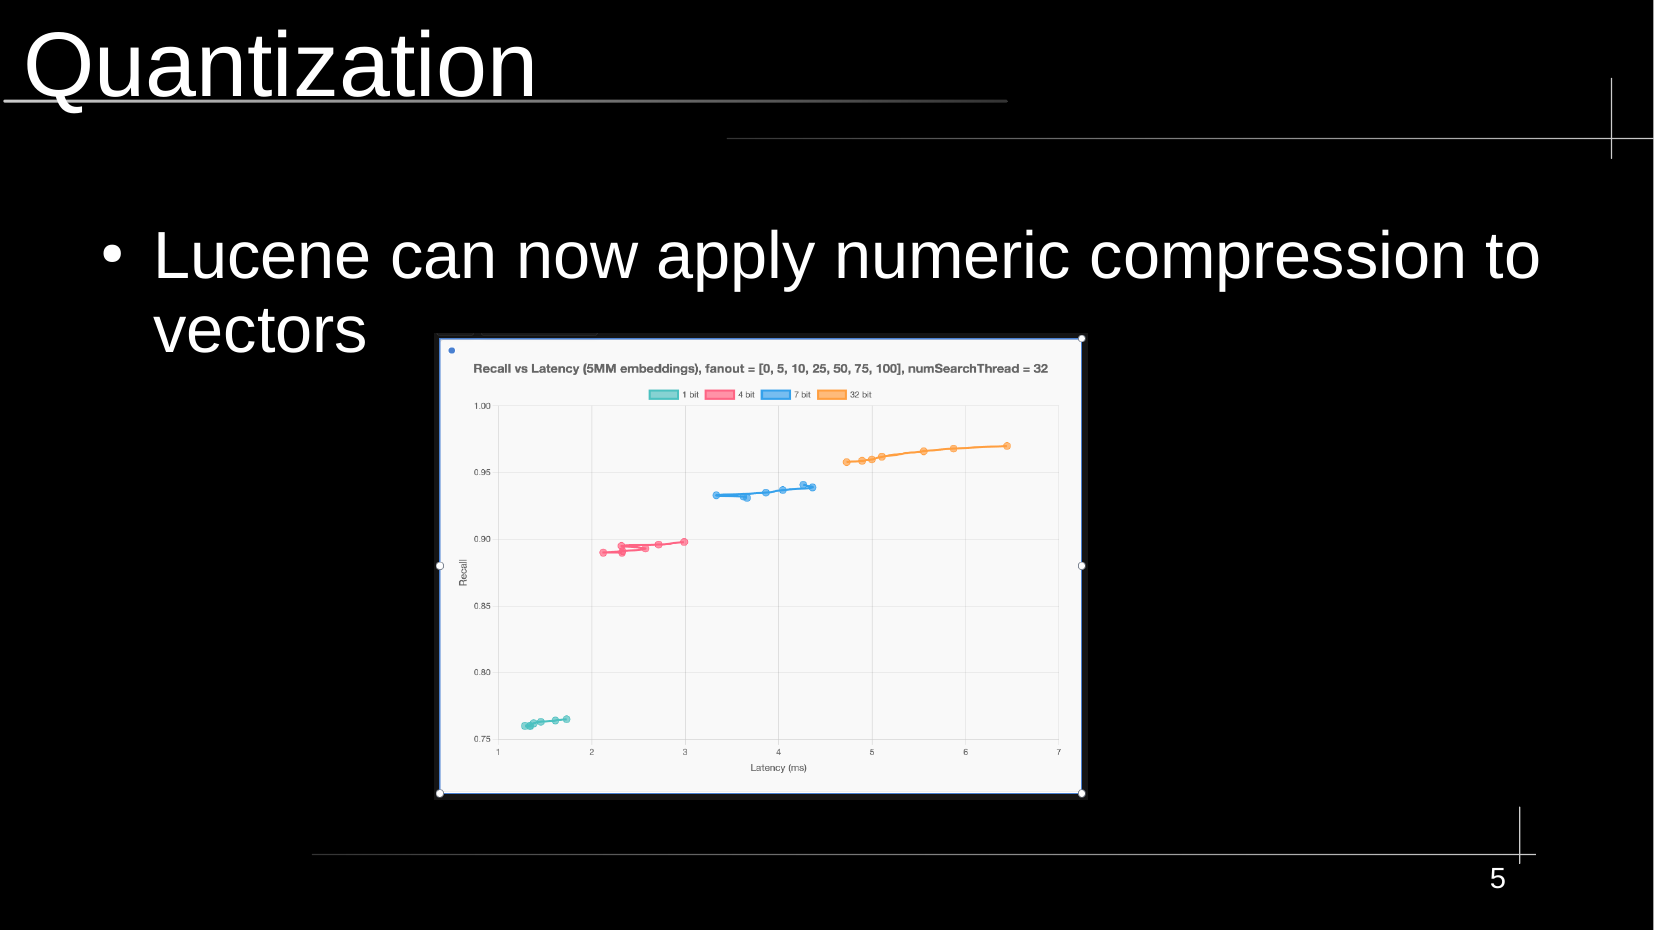

# Quantization
Lucene can now apply numeric compression to vectors
5